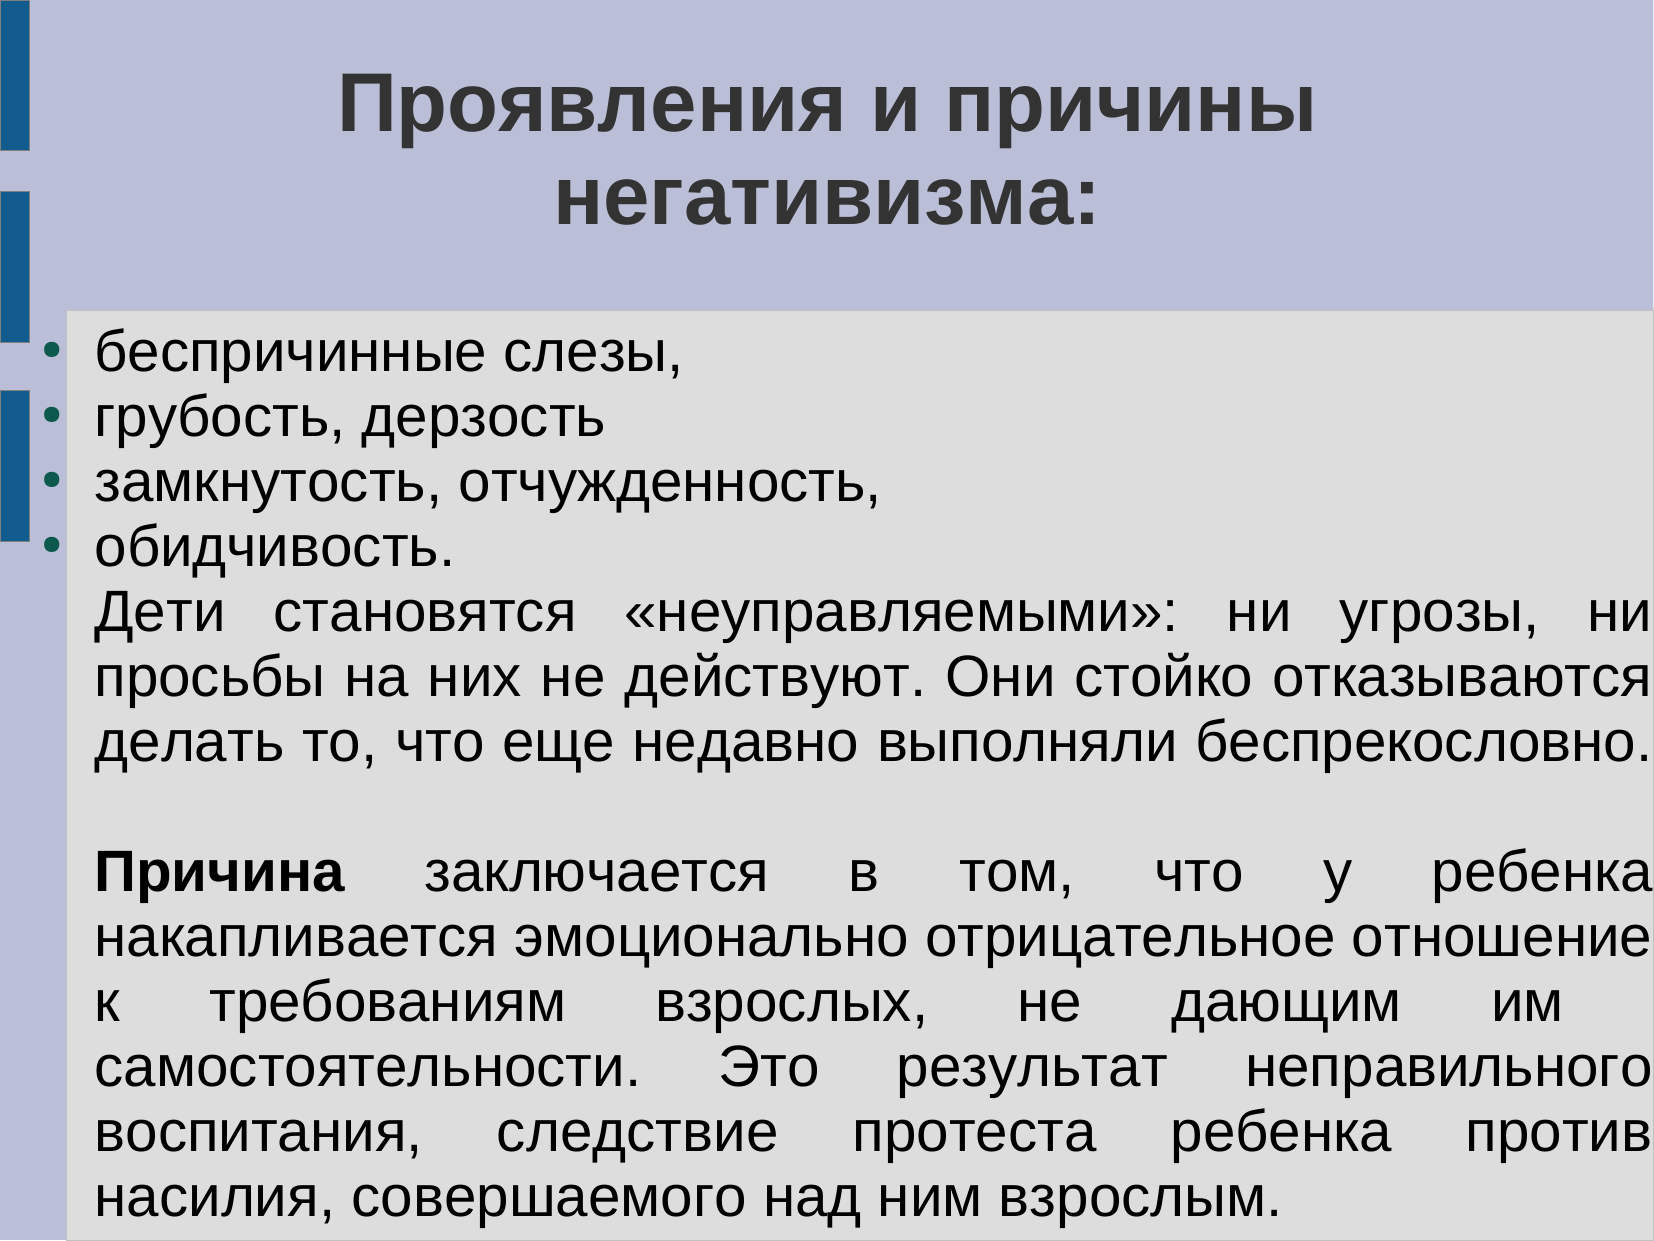

# Проявления и причины негативизма:
беспричинные слезы,
грубость, дерзость
замкнутость, отчужденность,
обидчивость.
Дети становятся «неуправляемыми»: ни угрозы, ни просьбы на них не действуют. Они стойко отказываются делать то, что еще недавно выполняли беспрекословно.
Причина заключается в том, что у ребенка накапливается эмоционально отрицательное отношение к требованиям взрослых, не дающим им самостоятельности. Это результат неправильного воспитания, следствие протеста ребенка против насилия, совершаемого над ним взрослым.